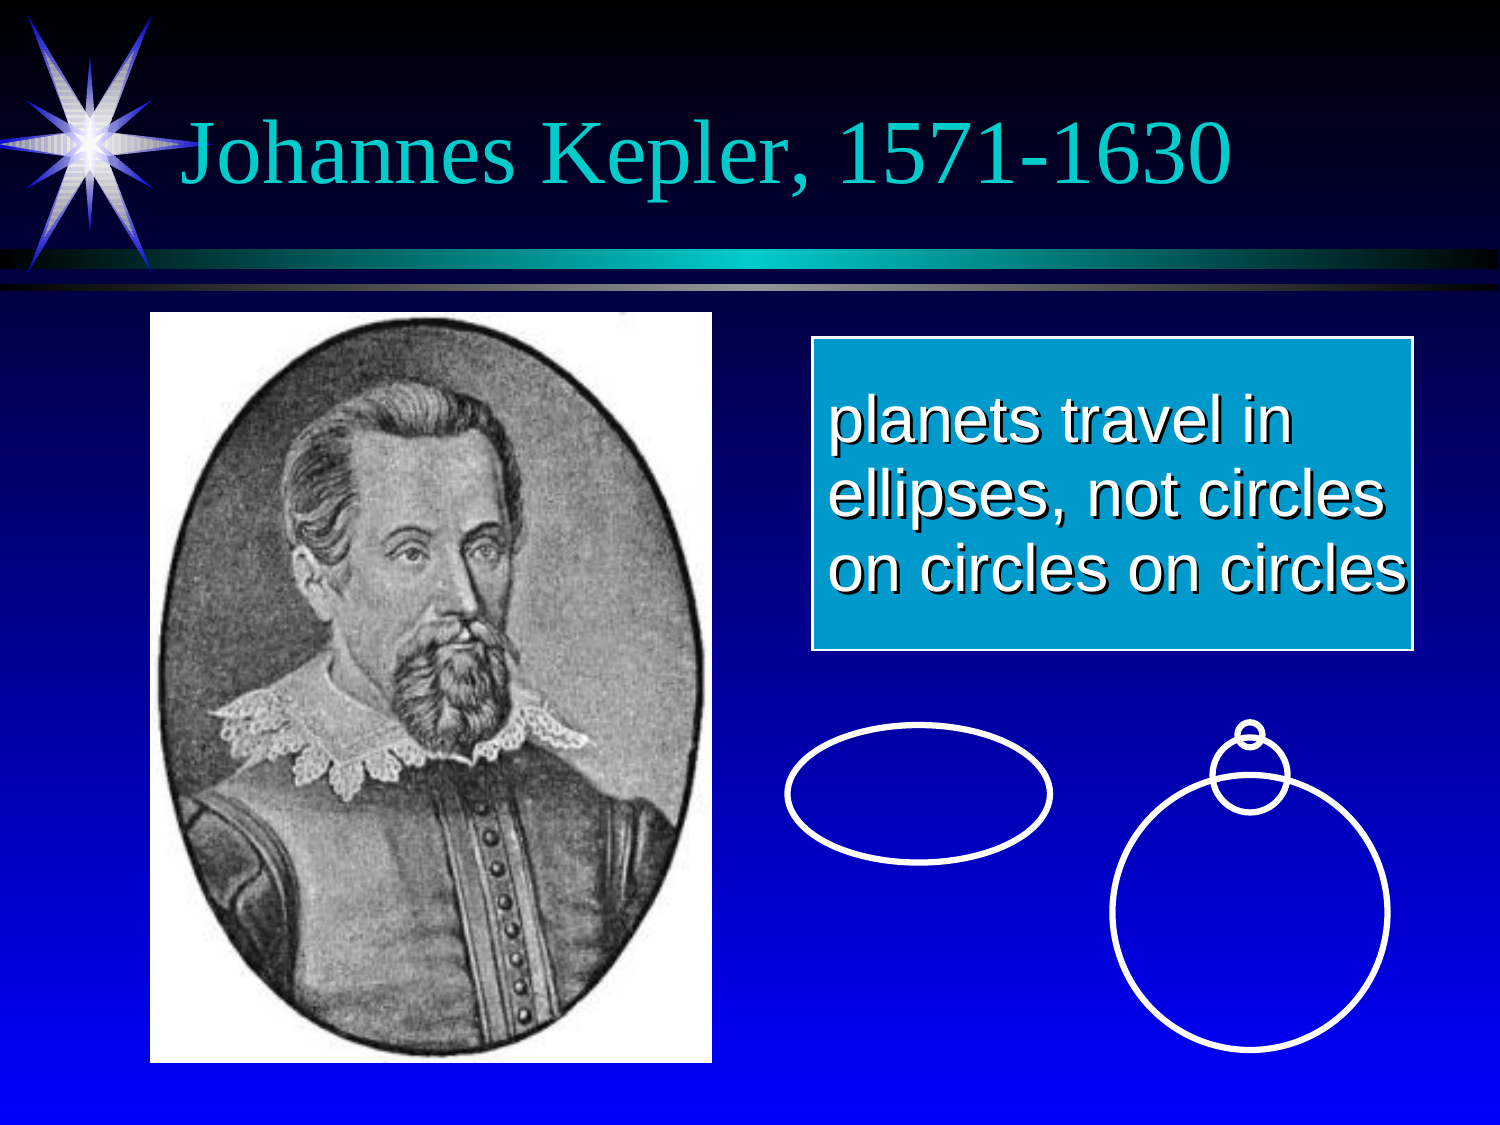

# Johannes Kepler, 1571-1630
planets travel in
ellipses, not circles
on circles on circles